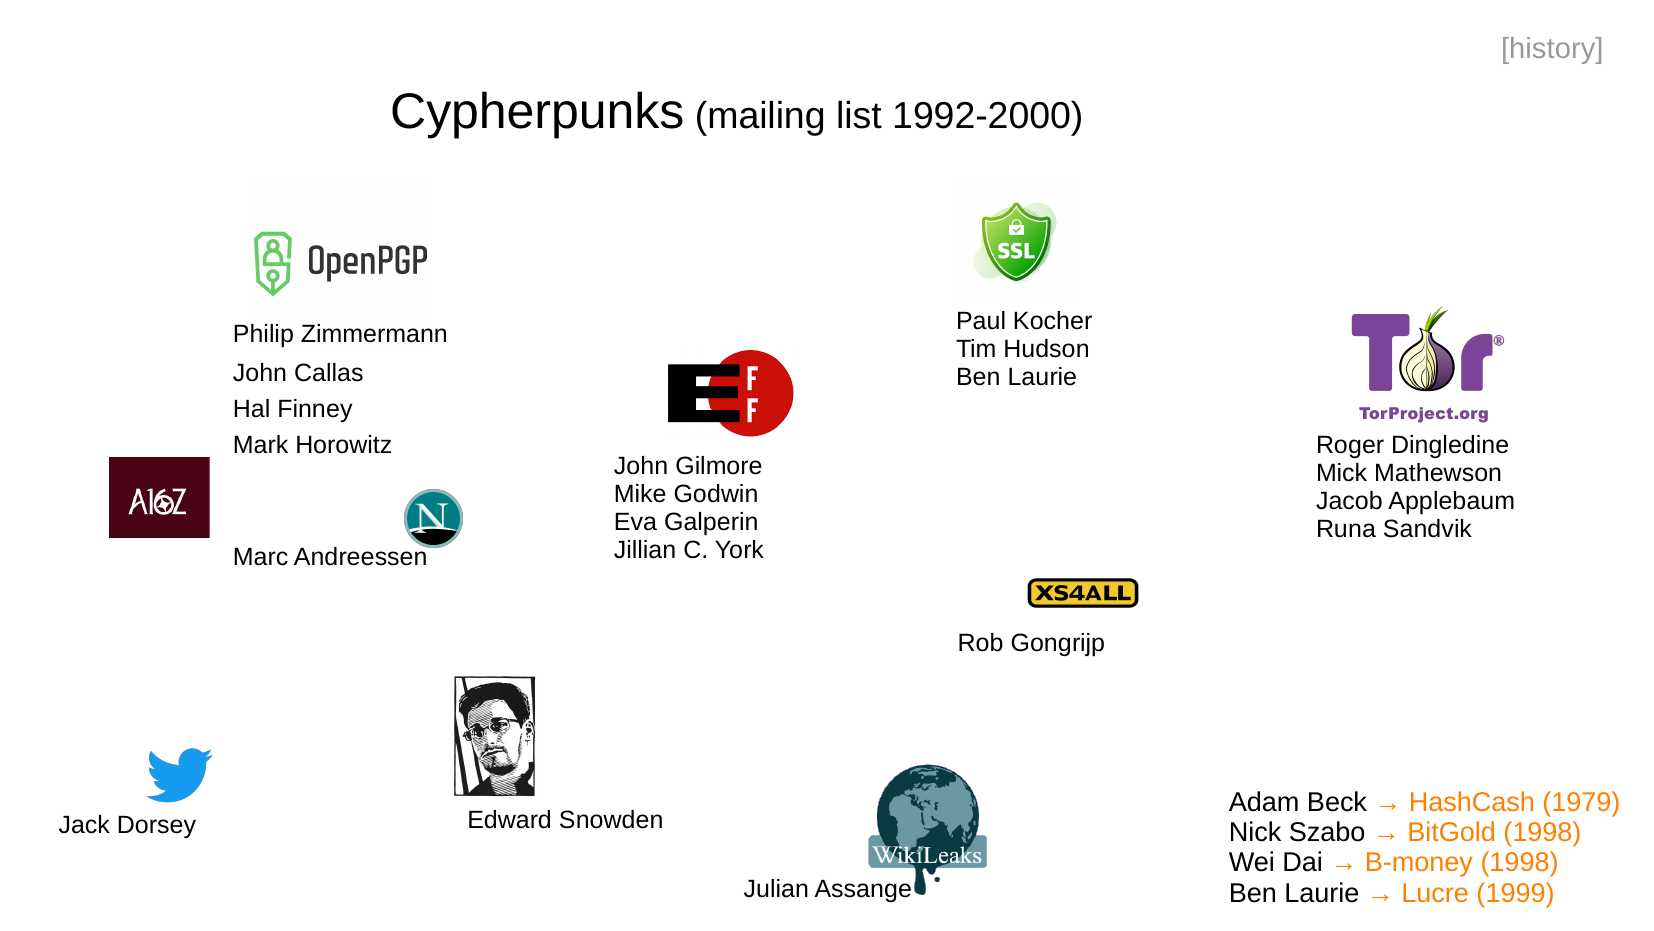

[history]
Cypherpunks (mailing list 1992-2000)
Paul Kocher
Tim Hudson
Ben Laurie
Philip Zimmermann
John Callas
Hal Finney
Mark Horowitz
Marc Andreessen
Roger Dingledine
Mick Mathewson
Jacob Applebaum
Runa Sandvik
John Gilmore
Mike Godwin
Eva Galperin
Jillian C. York
Rob Gongrijp
Adam Beck → HashCash (1979)
Nick Szabo → BitGold (1998)
Wei Dai → B-money (1998)
Ben Laurie → Lucre (1999)
Edward Snowden
Jack Dorsey
Julian Assange